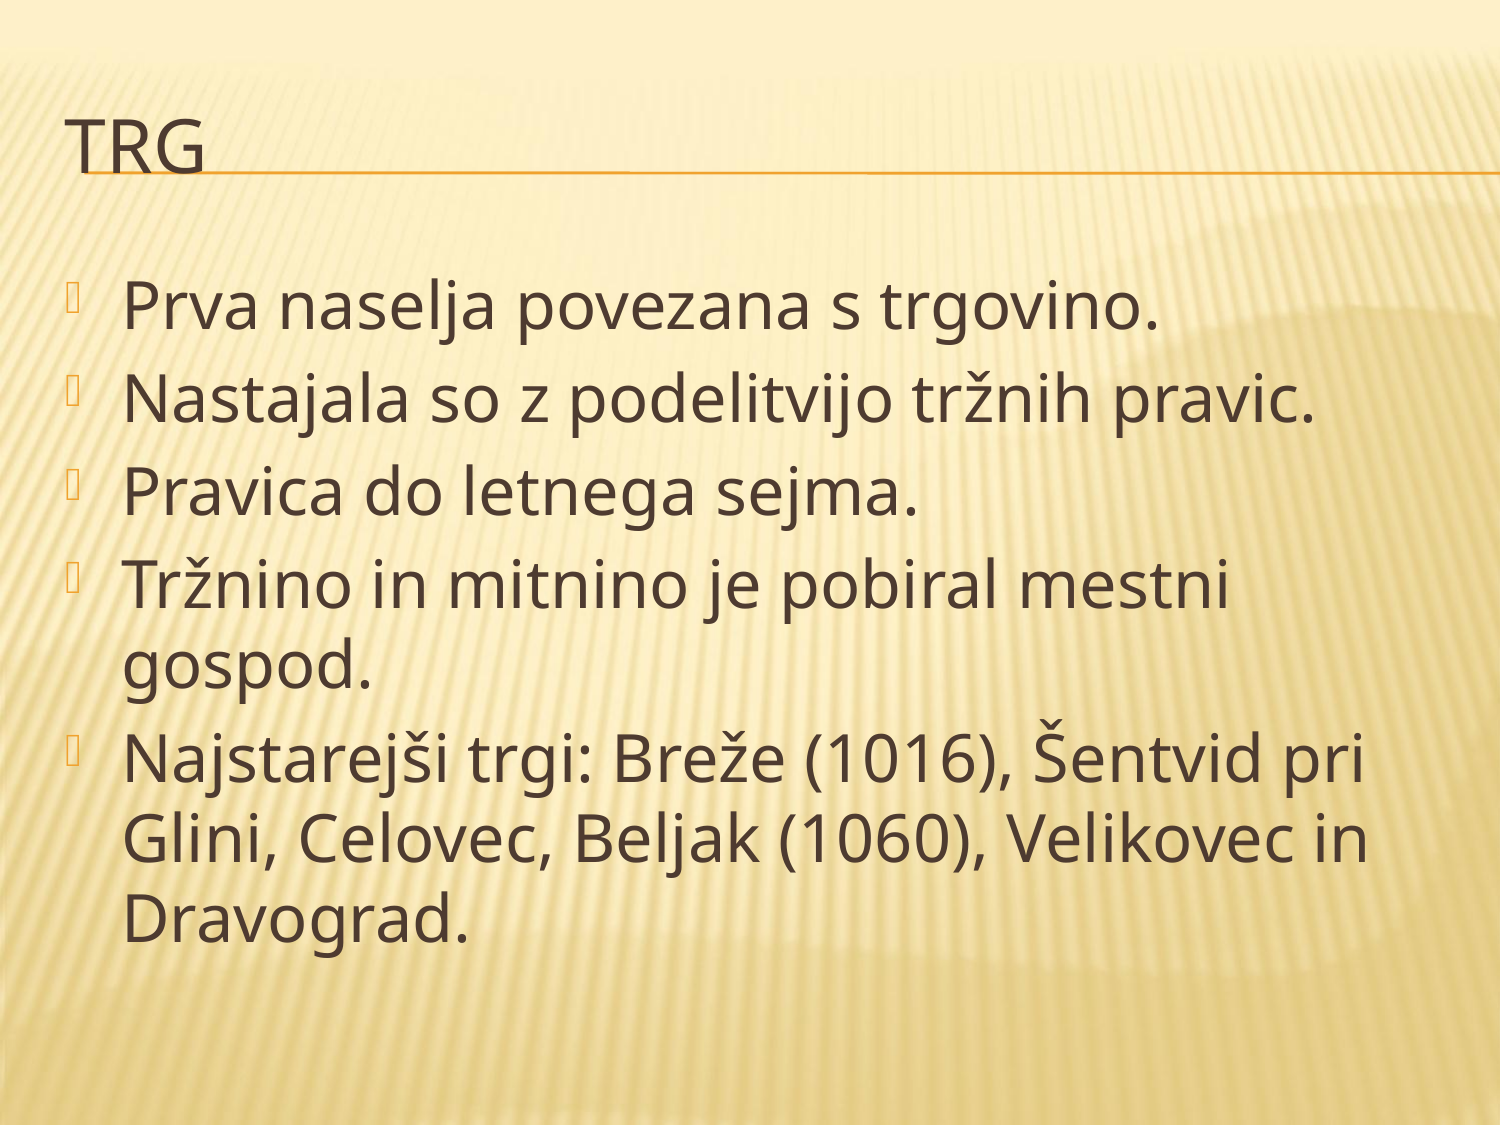

# TRG
Prva naselja povezana s trgovino.
Nastajala so z podelitvijo tržnih pravic.
Pravica do letnega sejma.
Tržnino in mitnino je pobiral mestni gospod.
Najstarejši trgi: Breže (1016), Šentvid pri Glini, Celovec, Beljak (1060), Velikovec in Dravograd.